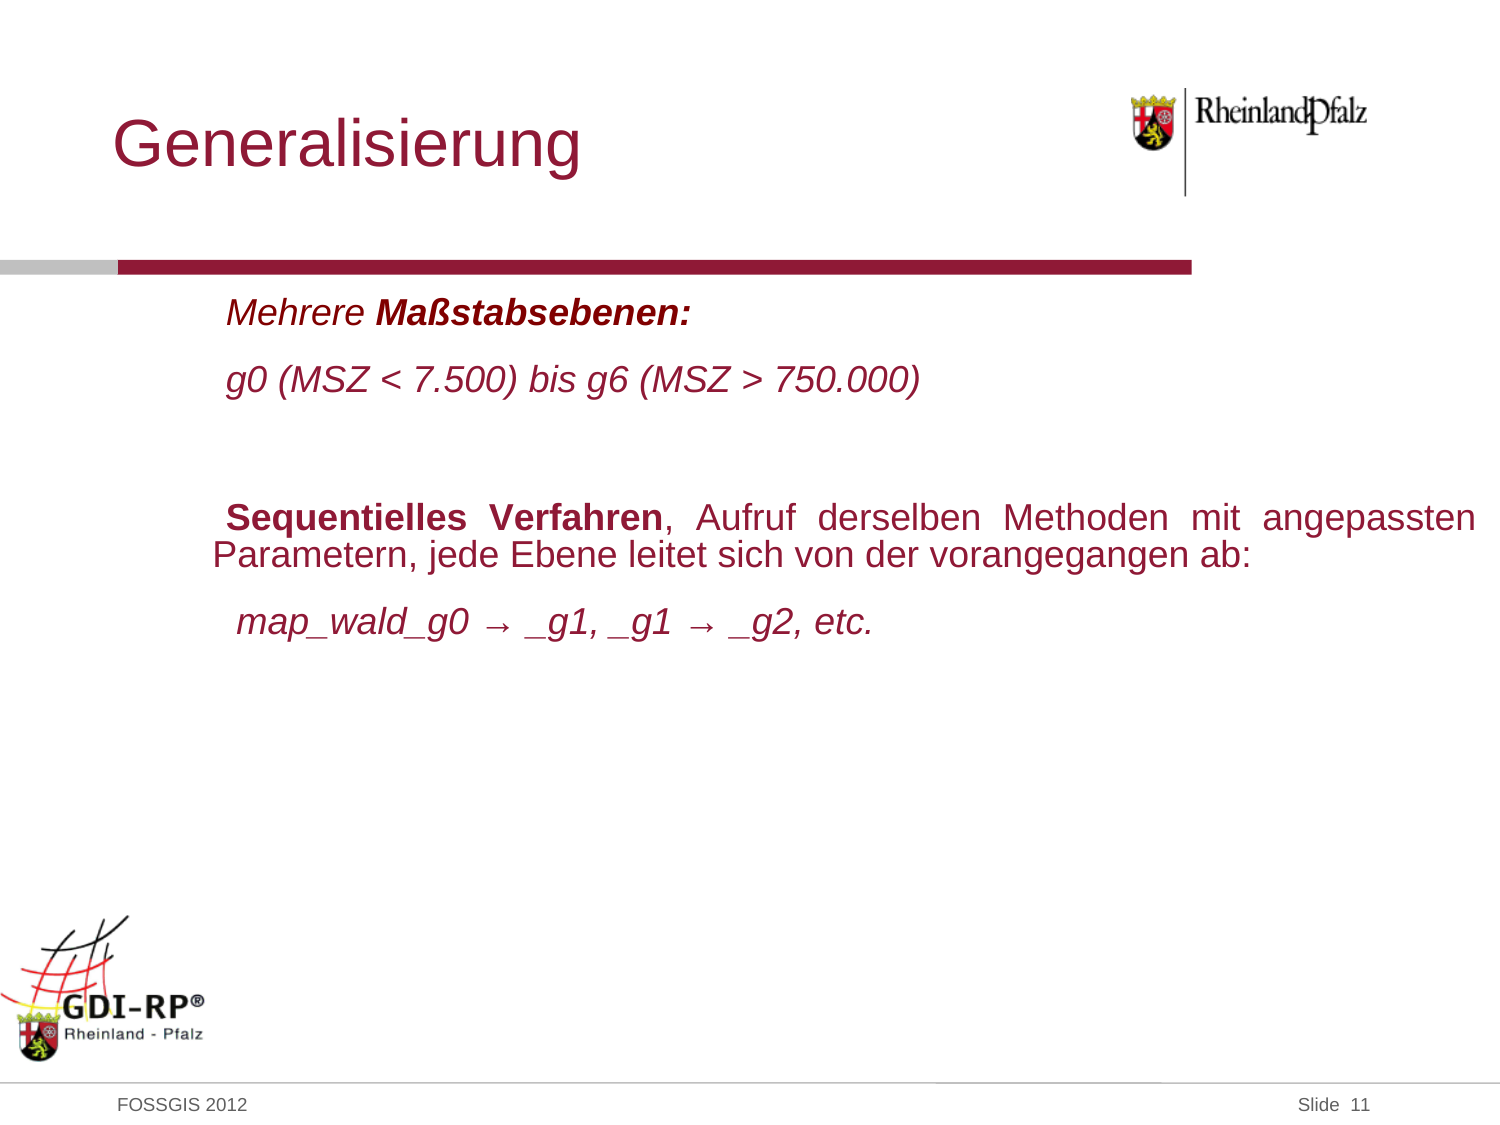

# Generalisierung
Mehrere Maßstabsebenen:
g0 (MSZ < 7.500) bis g6 (MSZ > 750.000)
Sequentielles Verfahren, Aufruf derselben Methoden mit angepassten Parametern, jede Ebene leitet sich von der vorangegangen ab:
 map_wald_g0 → _g1, _g1 → _g2, etc.